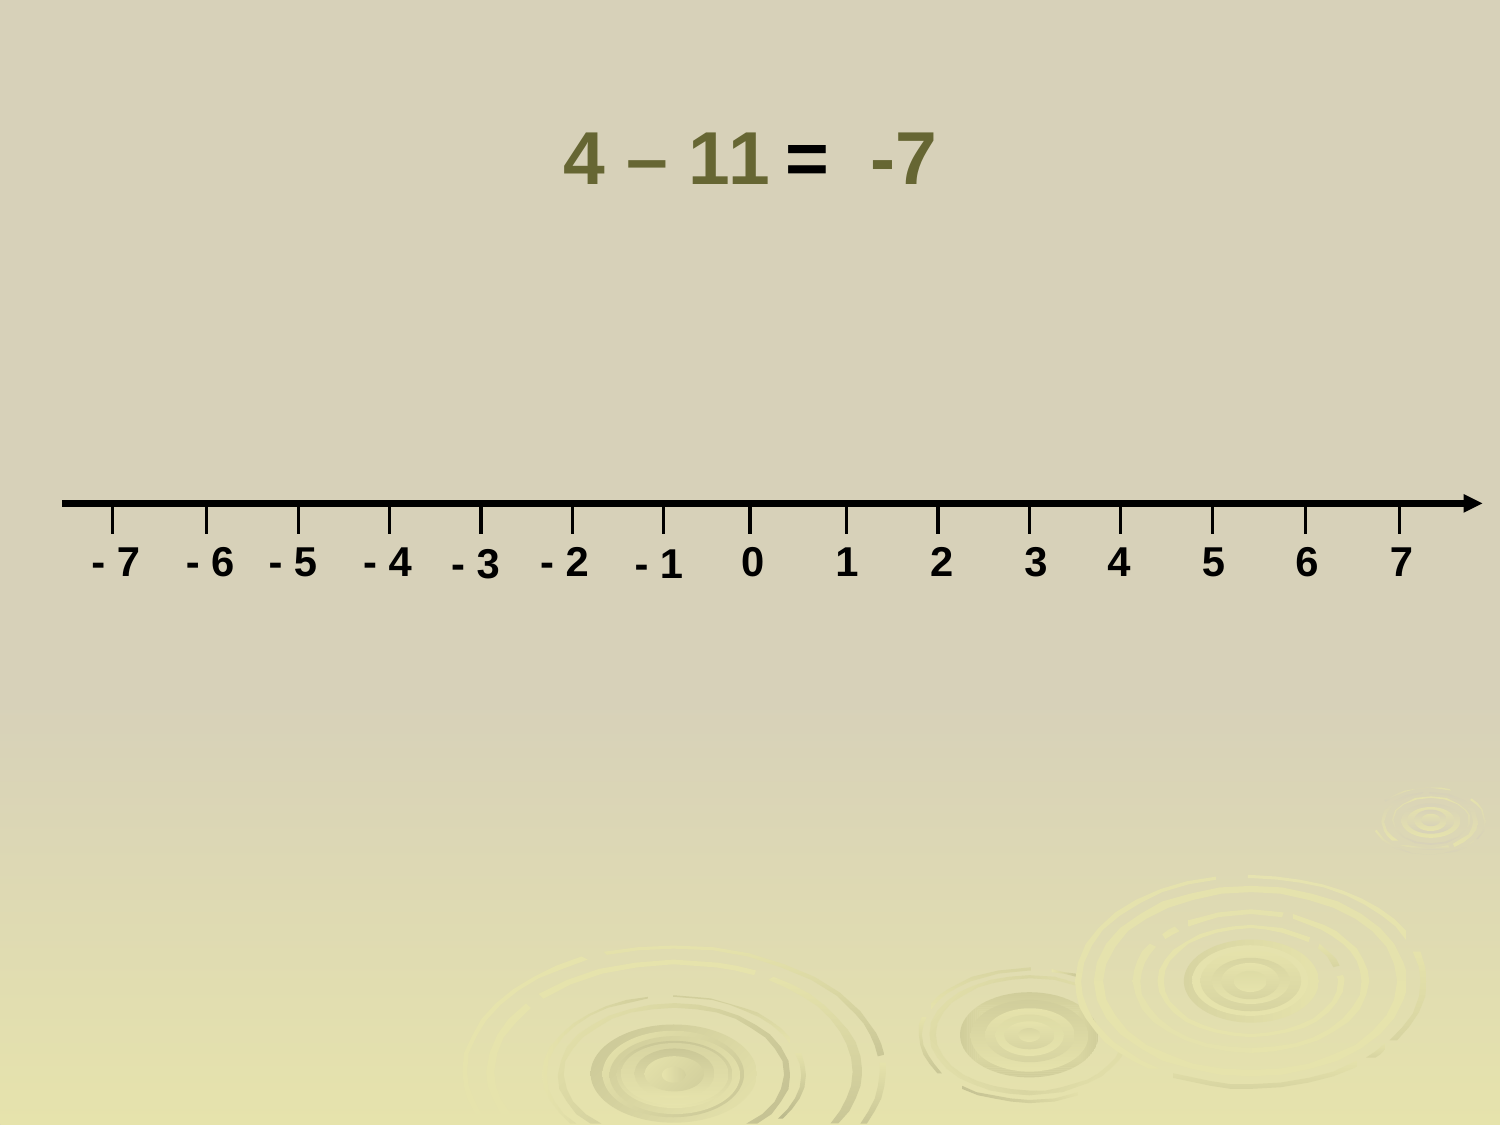

4 – 11
 = -7
- 7
- 6
- 5
- 4
- 2
0
1
2
 3
4
5
 6
 7
- 3
- 1